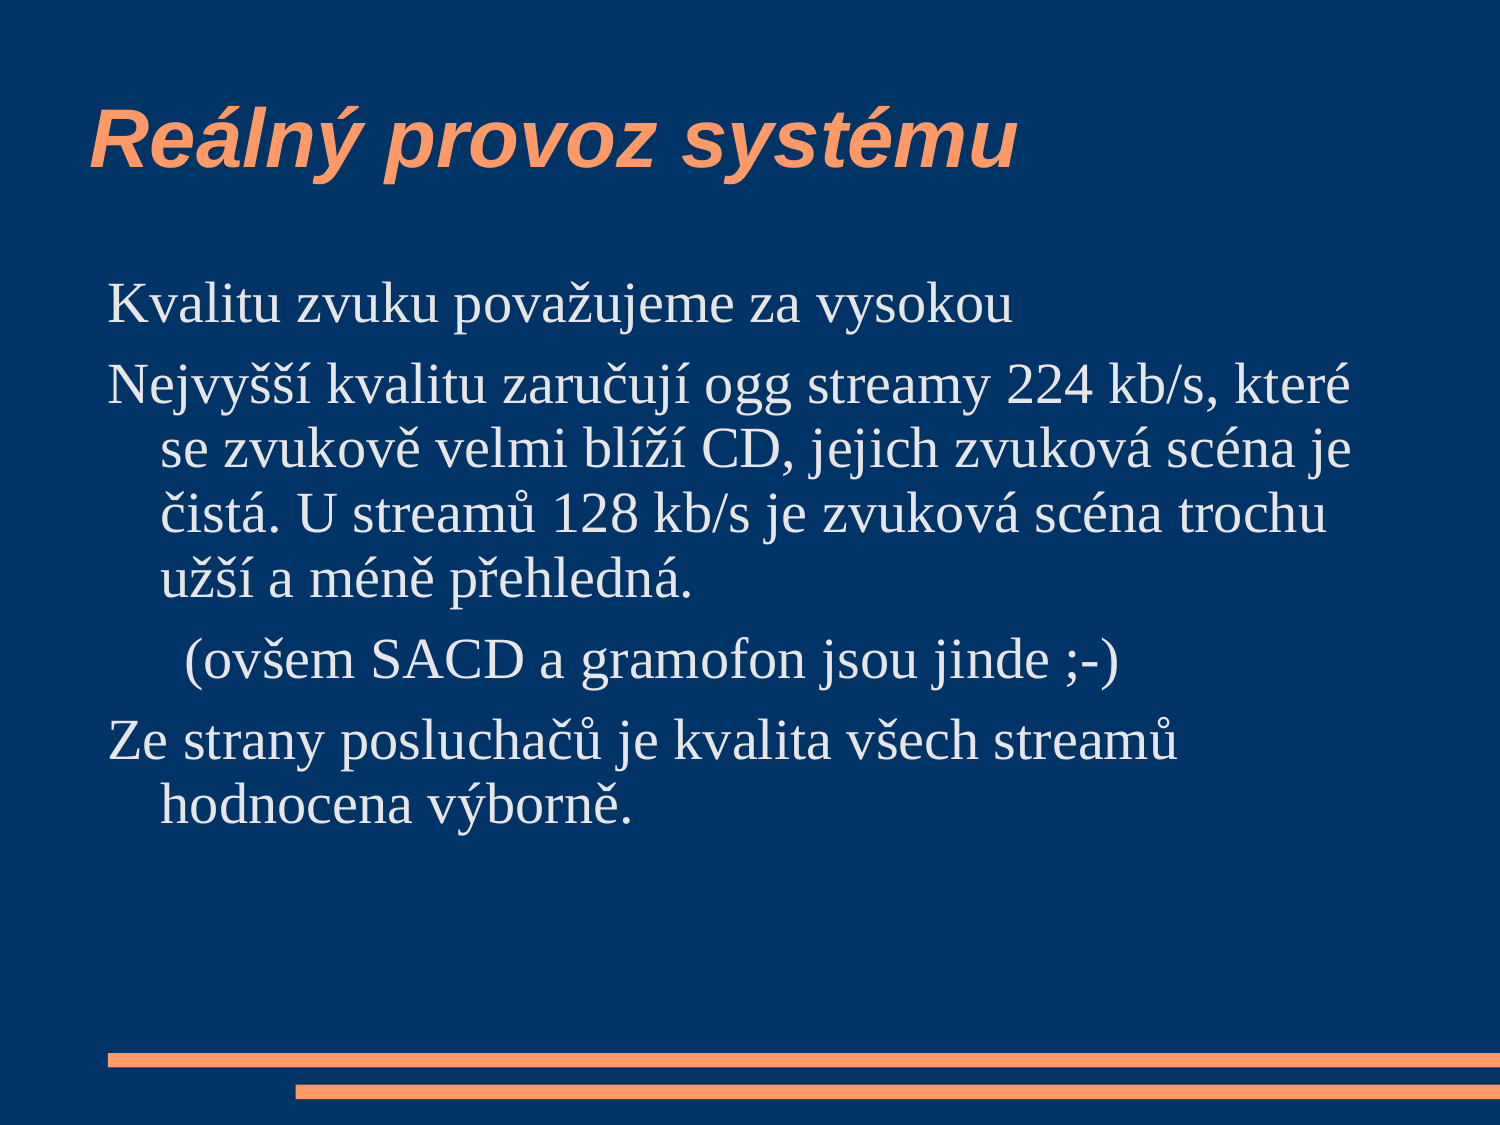

# Reálný provoz systému
Kvalitu zvuku považujeme za vysokou
Nejvyšší kvalitu zaručují ogg streamy 224 kb/s, které se zvukově velmi blíží CD, jejich zvuková scéna je čistá. U streamů 128 kb/s je zvuková scéna trochu užší a méně přehledná.
(ovšem SACD a gramofon jsou jinde ;-)
Ze strany posluchačů je kvalita všech streamů hodnocena výborně.